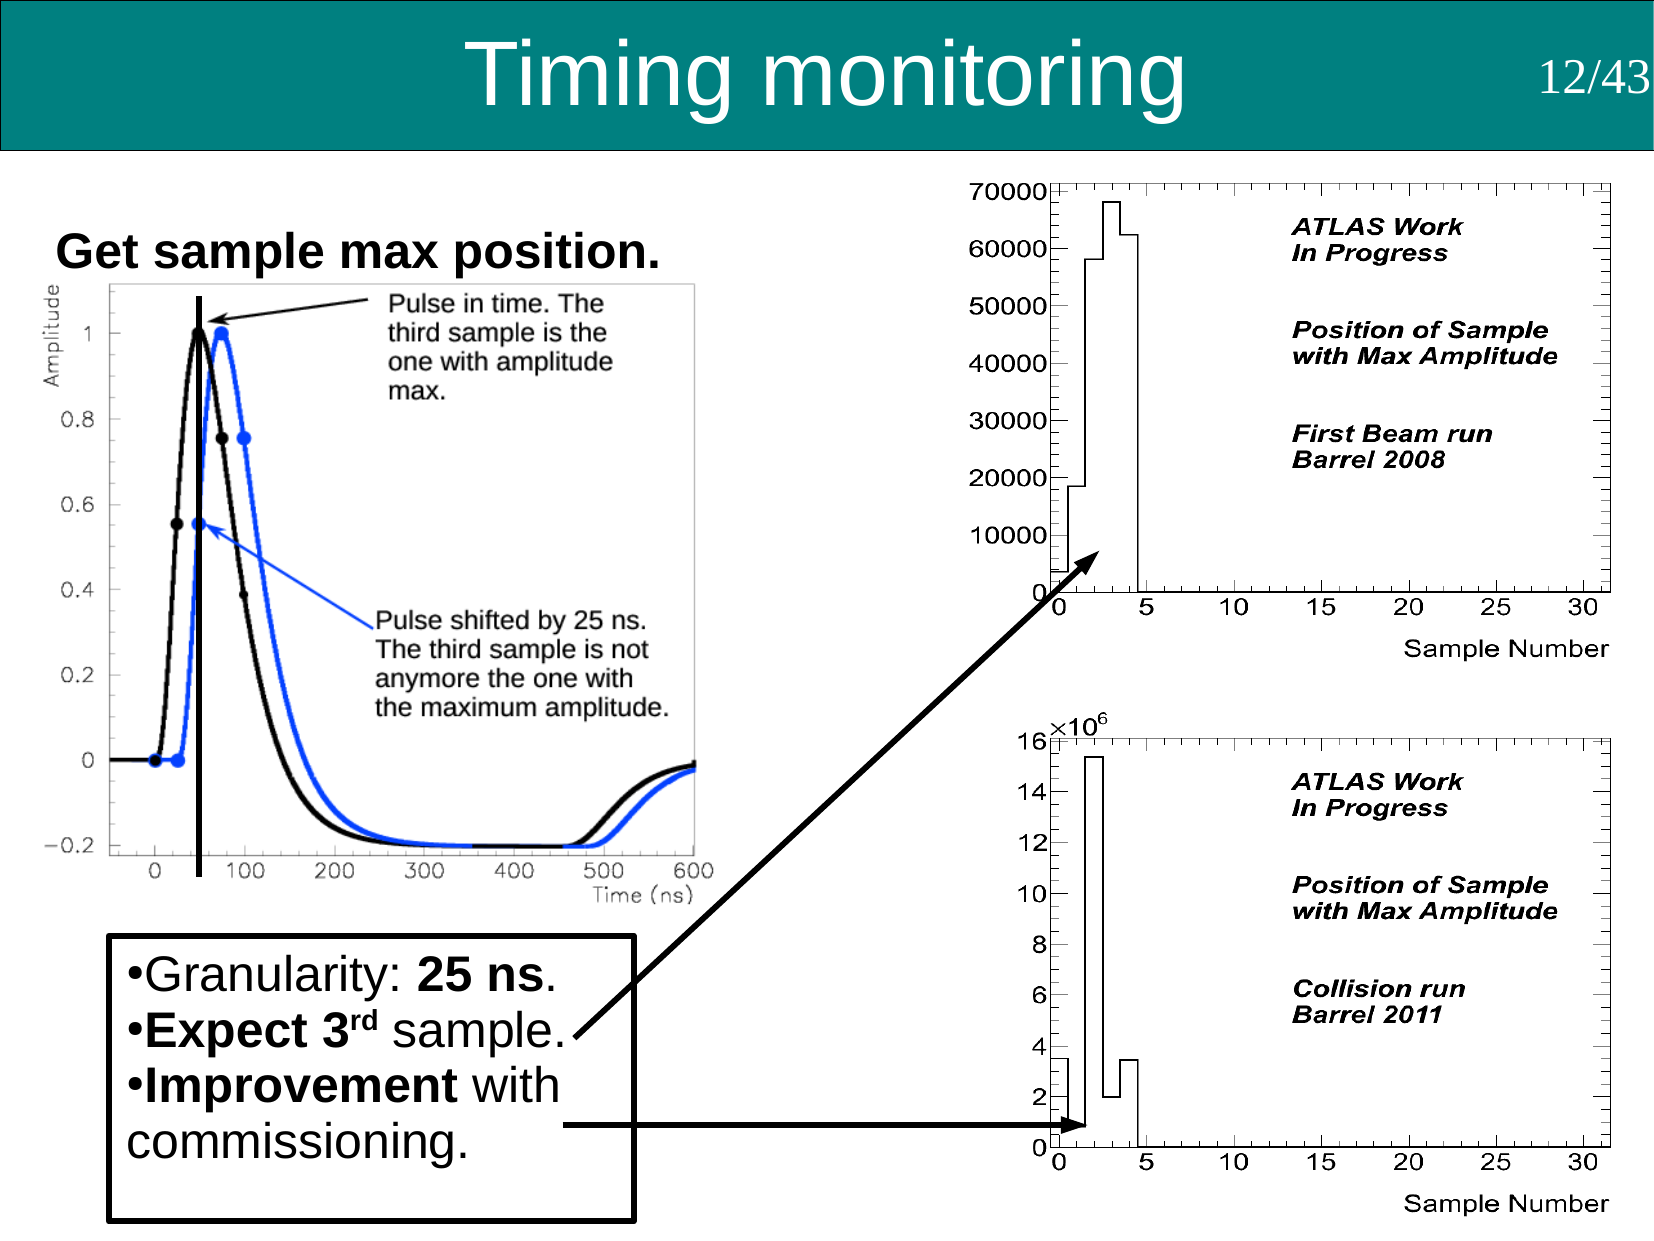

# Timing monitoring
12
Get sample max position.
Granularity: 25 ns.
Expect 3rd sample.
Improvement with commissioning.